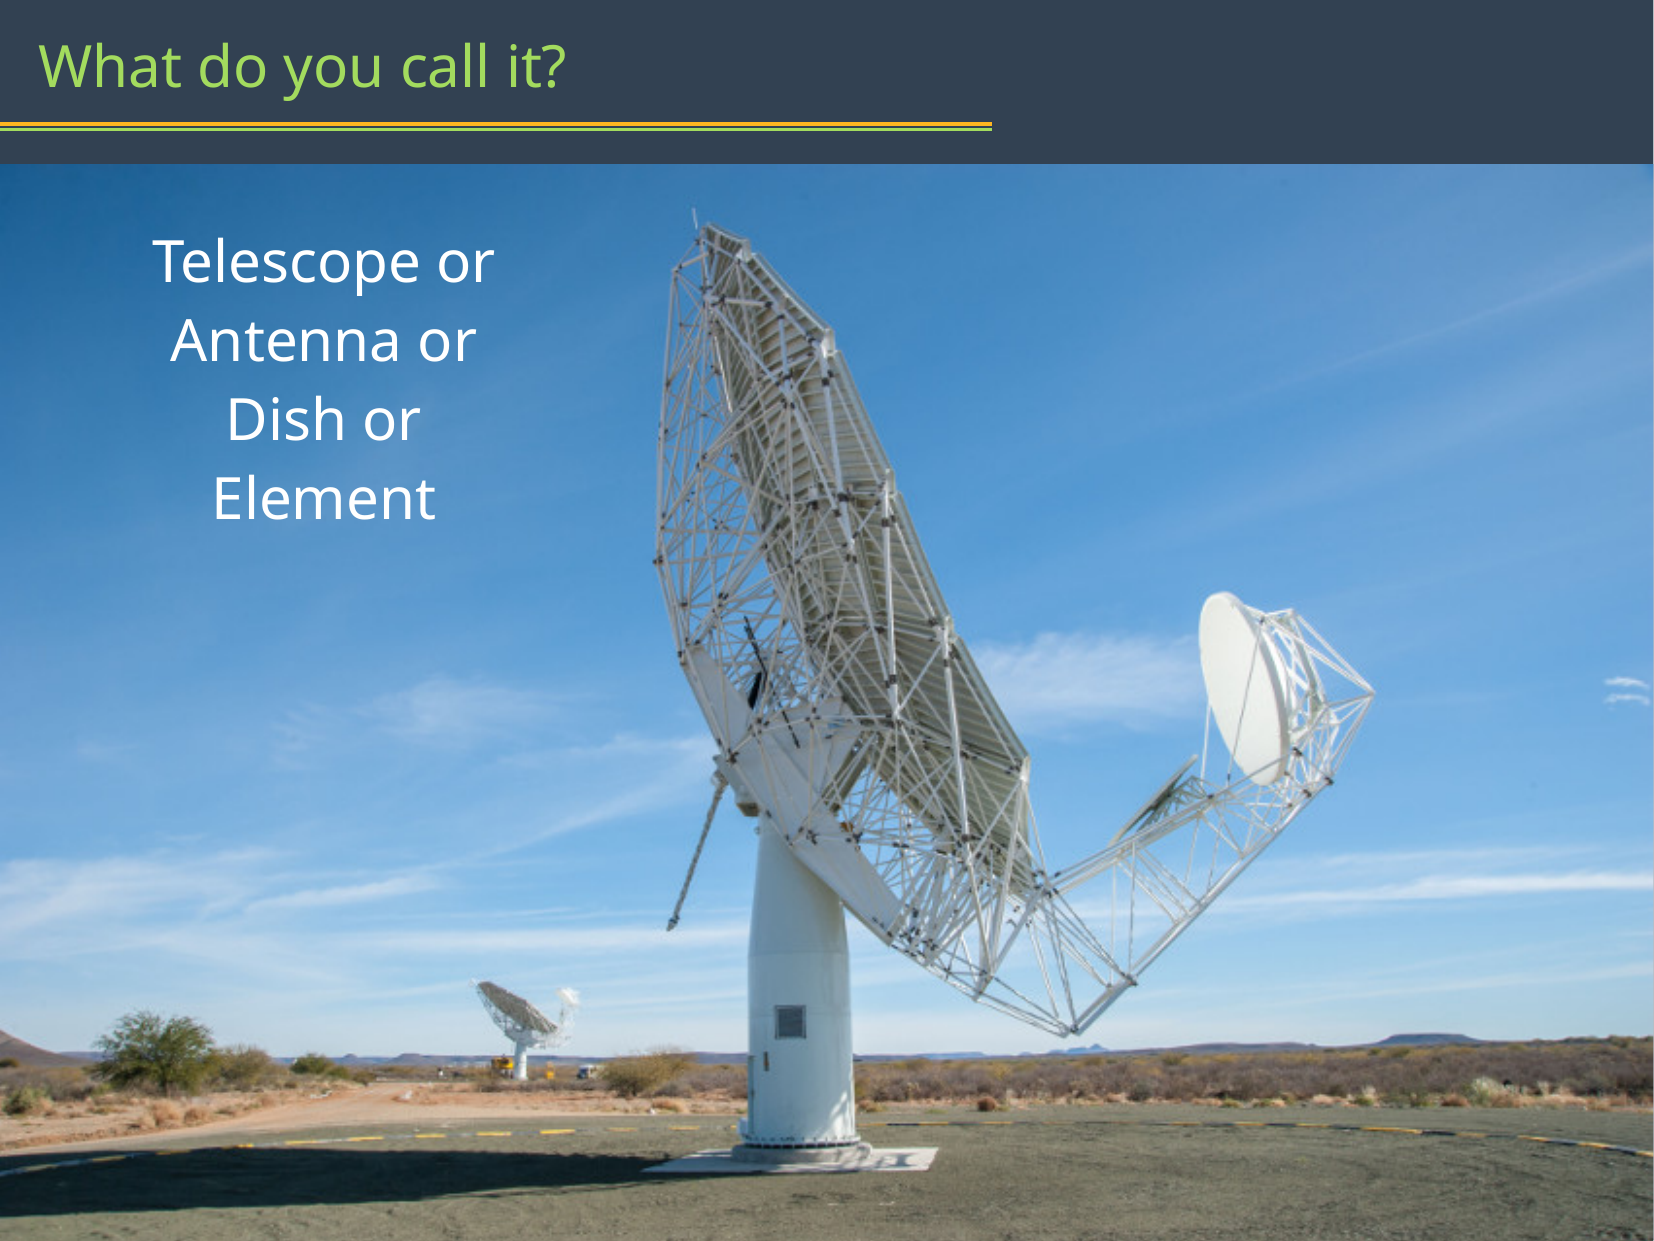

What do you call it?
Telescope or
Antenna or
Dish or
Element
NASSP 2016
6